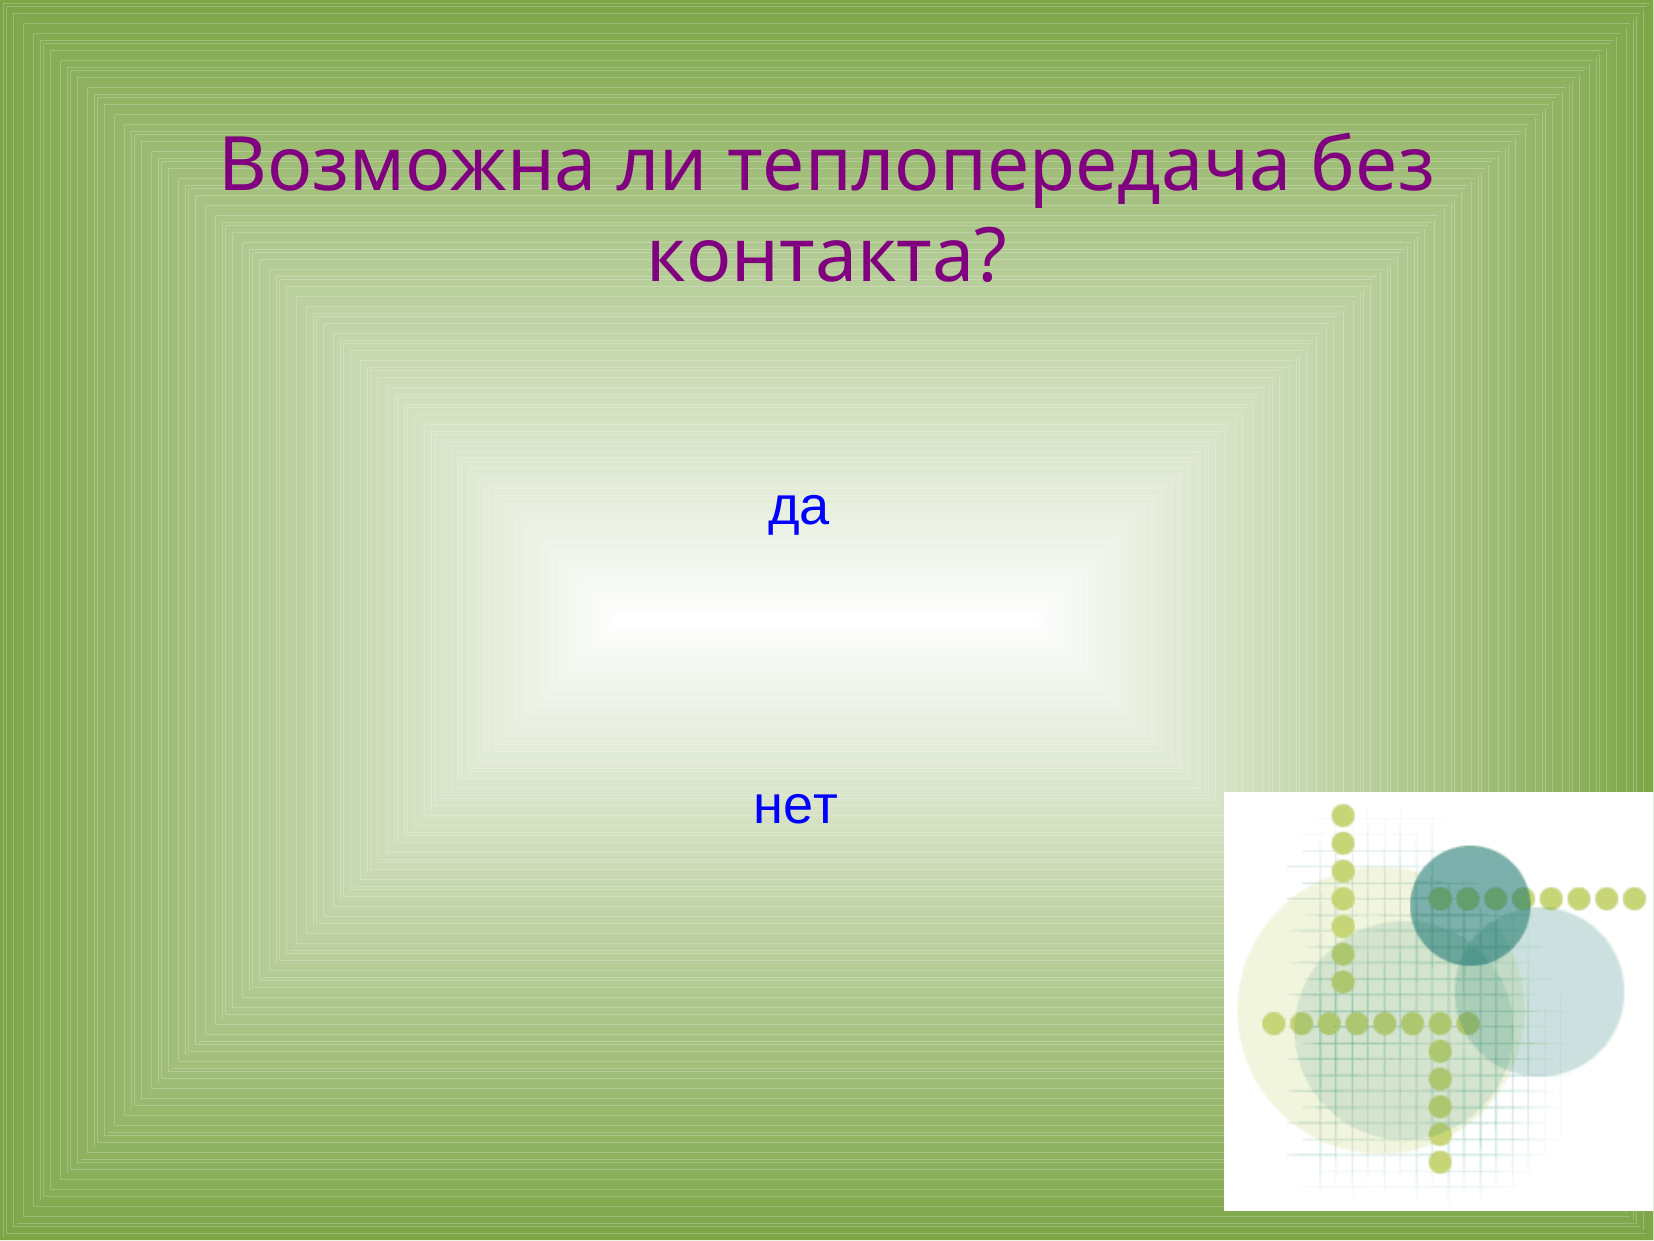

Возможна ли теплопередача без контакта?
да
нет